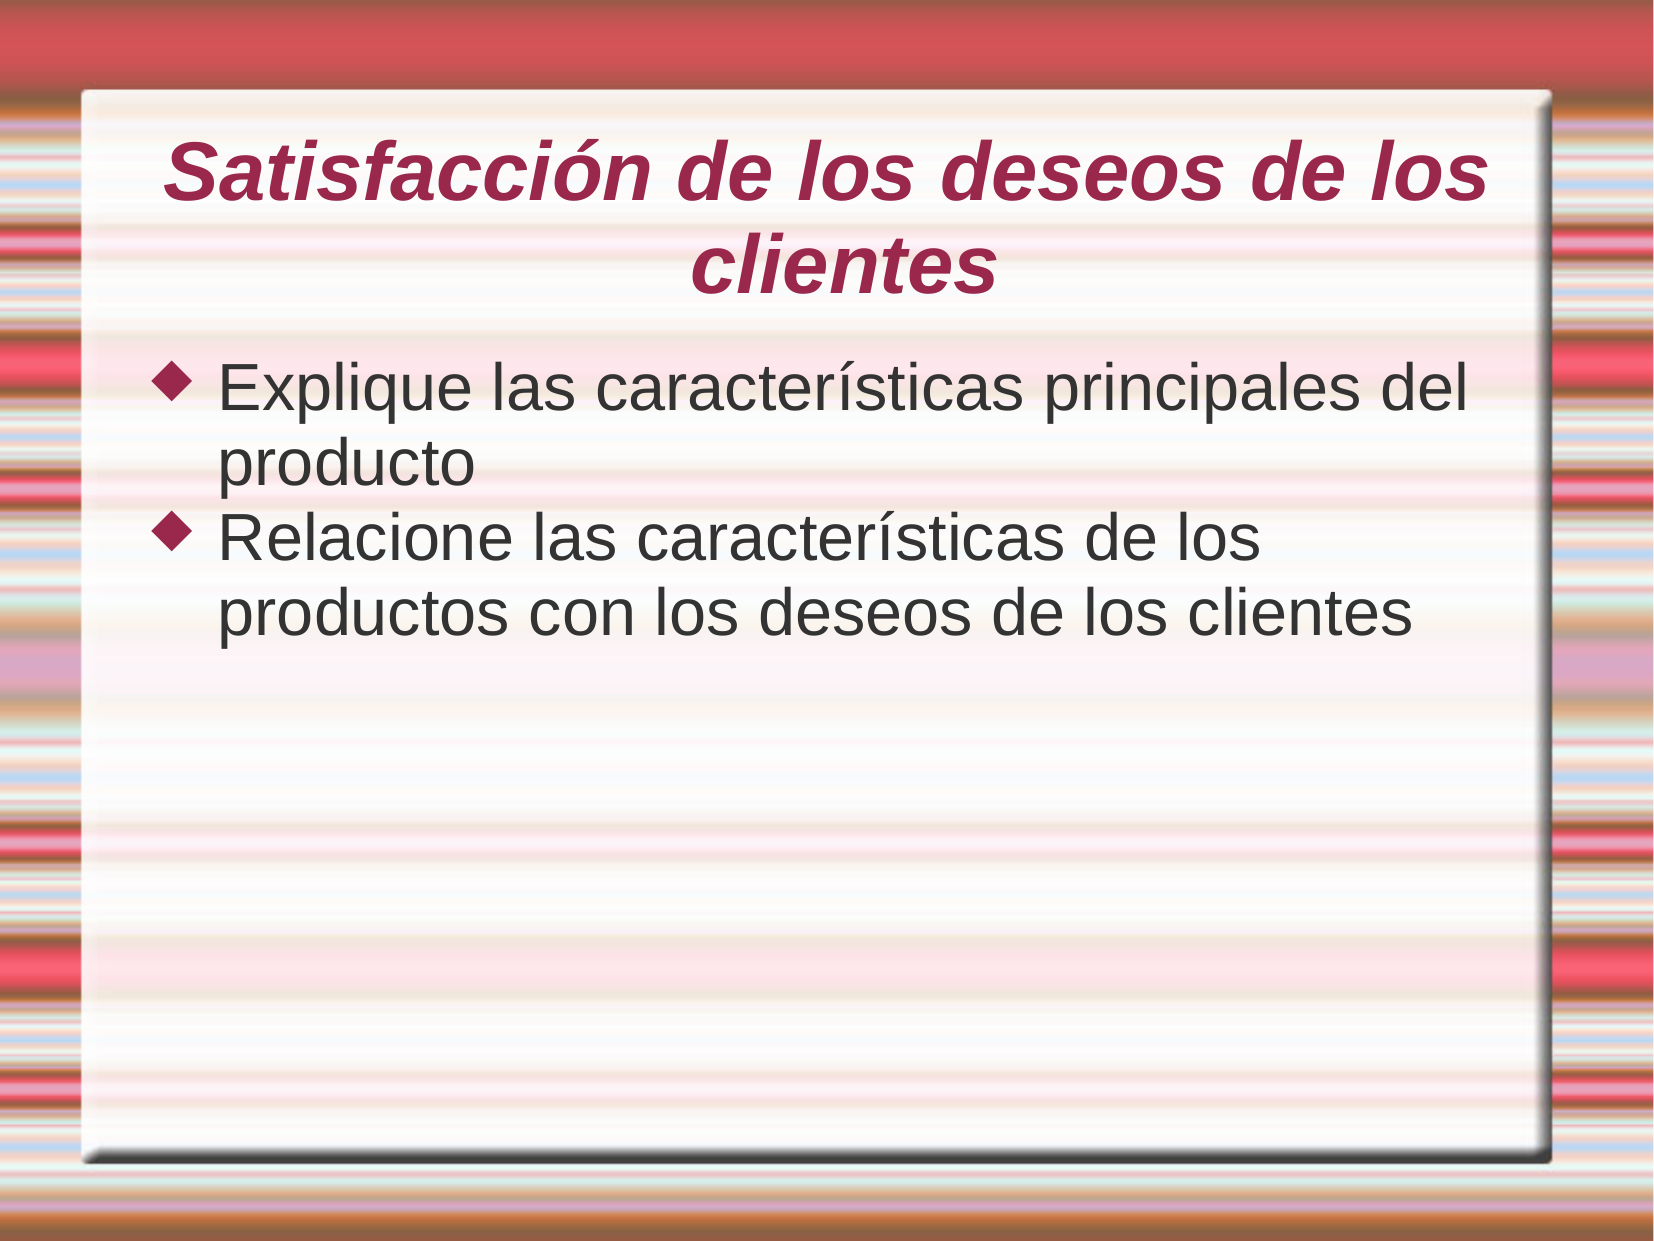

# Satisfacción de los deseos de los clientes
Explique las características principales del producto
Relacione las características de los productos con los deseos de los clientes